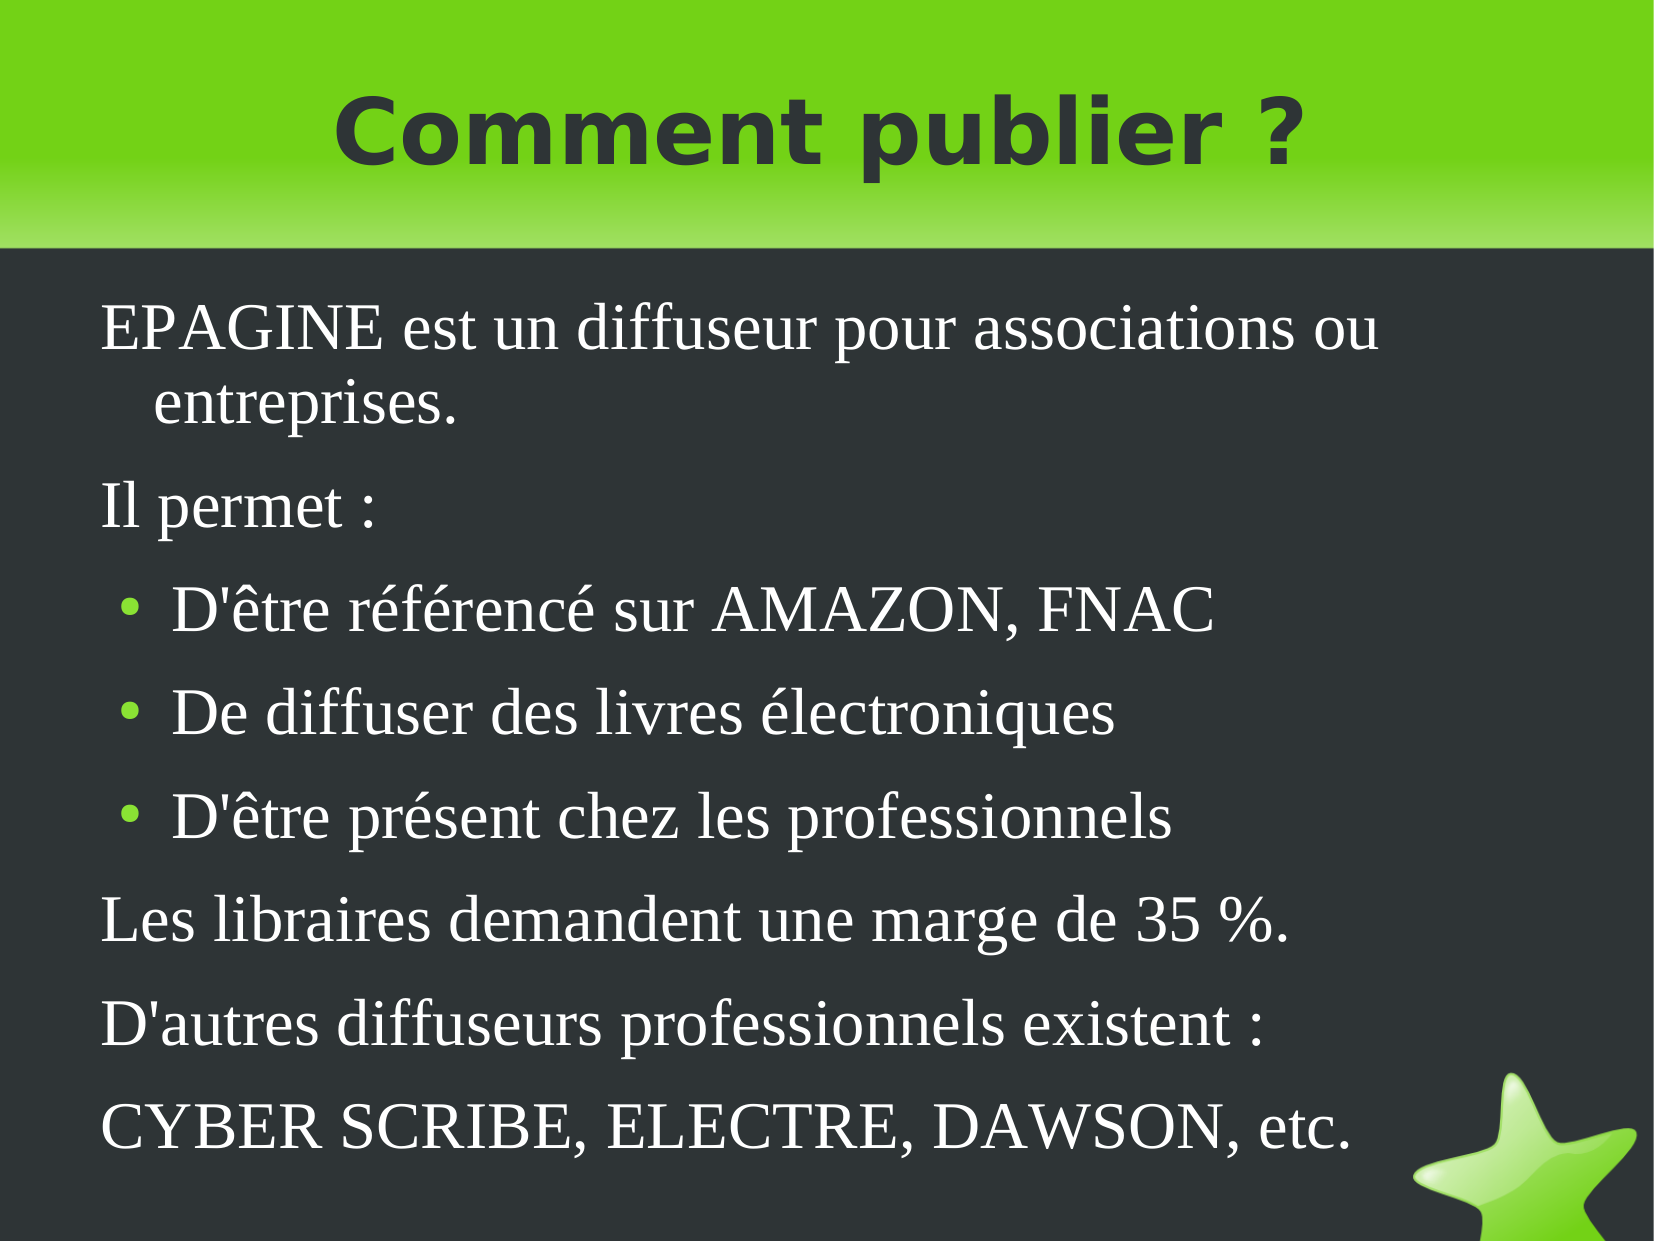

# Comment publier ?
EPAGINE est un diffuseur pour associations ou entreprises.
Il permet :
D'être référencé sur AMAZON, FNAC
De diffuser des livres électroniques
D'être présent chez les professionnels
Les libraires demandent une marge de 35 %.
D'autres diffuseurs professionnels existent :
CYBER SCRIBE, ELECTRE, DAWSON, etc.